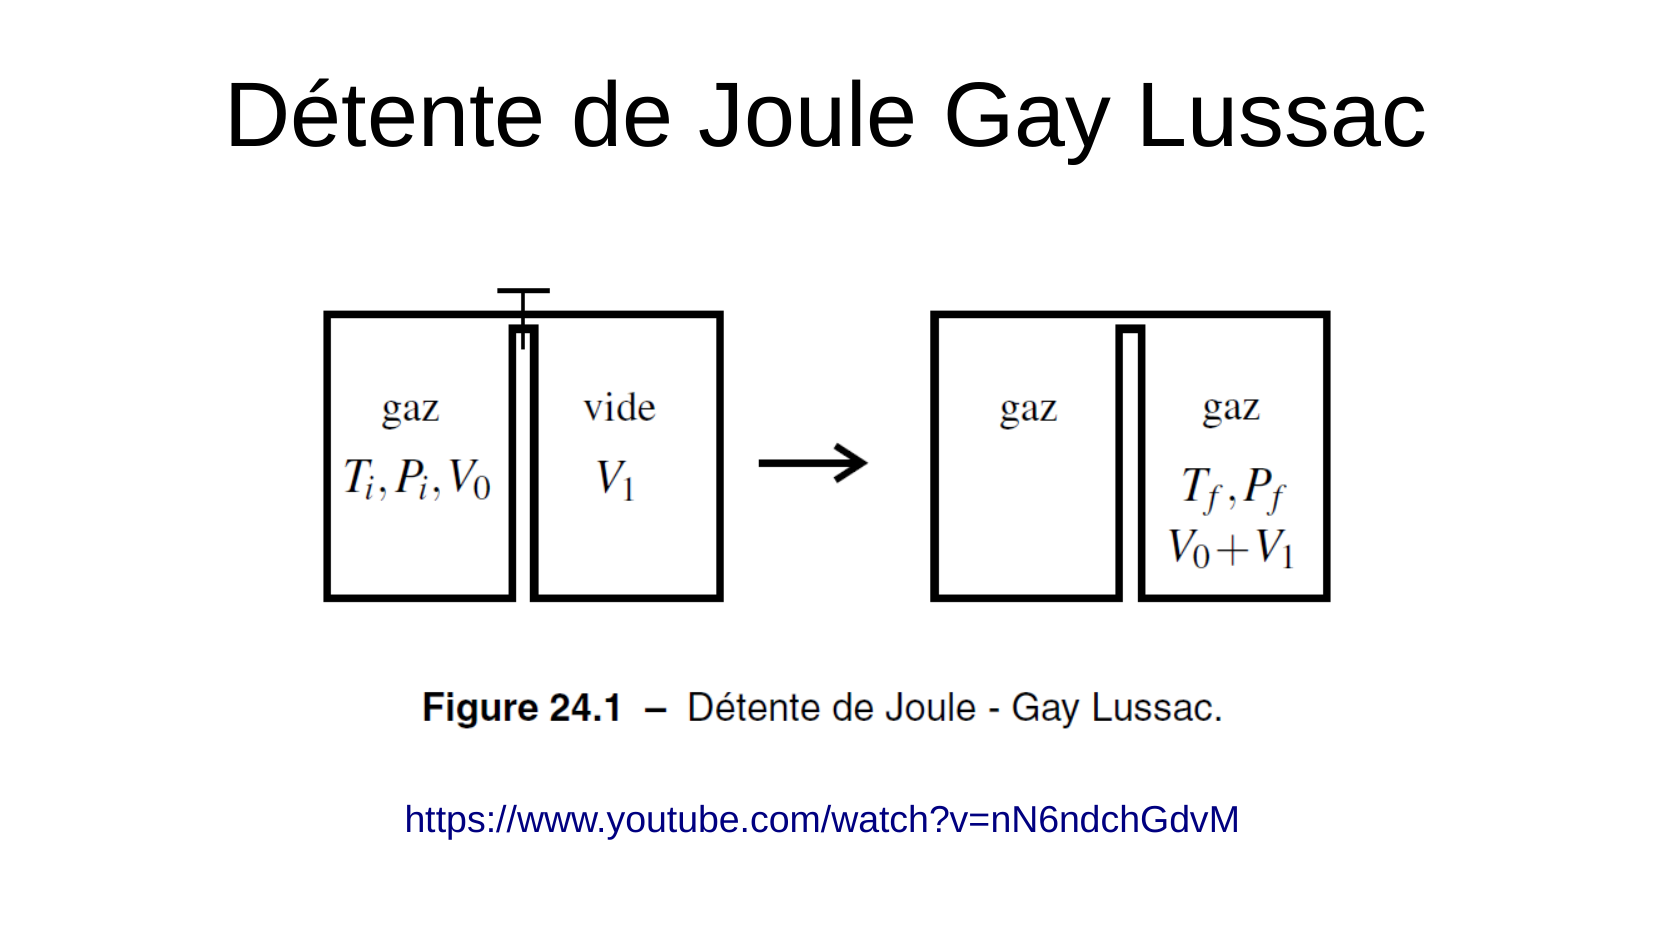

# Détente de Joule Gay Lussac
https://www.youtube.com/watch?v=nN6ndchGdvM